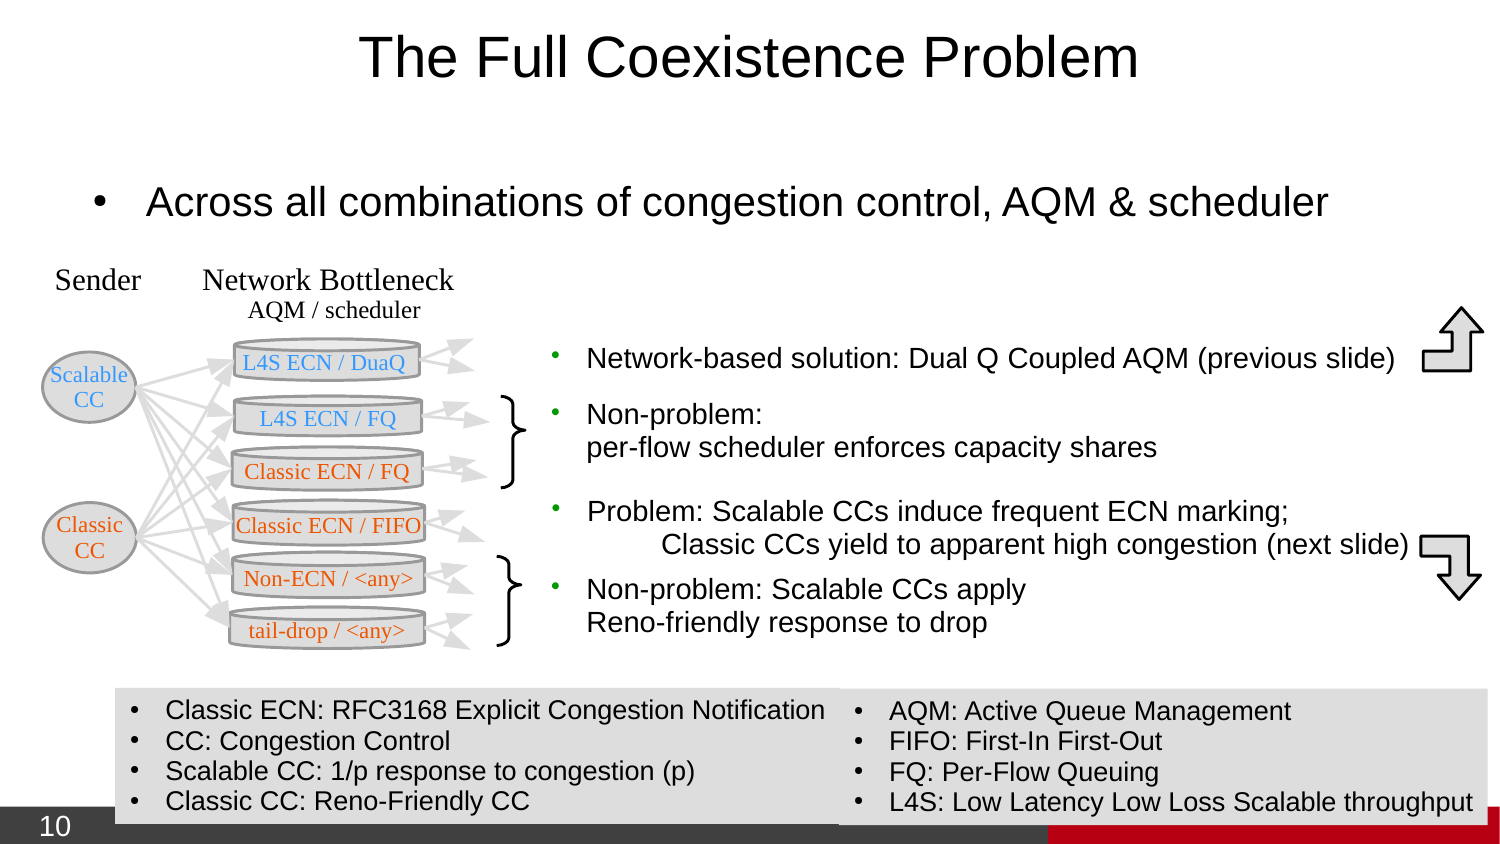

# The Full Coexistence Problem
Across all combinations of congestion control, AQM & scheduler
Network Bottleneck
Sender
AQM / scheduler
Network-based solution: Dual Q Coupled AQM (previous slide)
L4S ECN / DuaQ
Scalable
CC
Non-problem:
per-flow scheduler enforces capacity shares
L4S ECN / FQ
Classic ECN / FQ
Problem: Scalable CCs induce frequent ECN marking;
	Classic CCs yield to apparent high congestion (next slide)
Classic ECN / FIFO
Classic
CC
Non-ECN / <any>
Non-problem: Scalable CCs apply
Reno-friendly response to drop
tail-drop / <any>
Classic ECN: RFC3168 Explicit Congestion Notification
CC: Congestion Control
Scalable CC: 1/p response to congestion (p)
Classic CC: Reno-Friendly CC
AQM: Active Queue Management
FIFO: First-In First-Out
FQ: Per-Flow Queuing
L4S: Low Latency Low Loss Scalable throughput
10